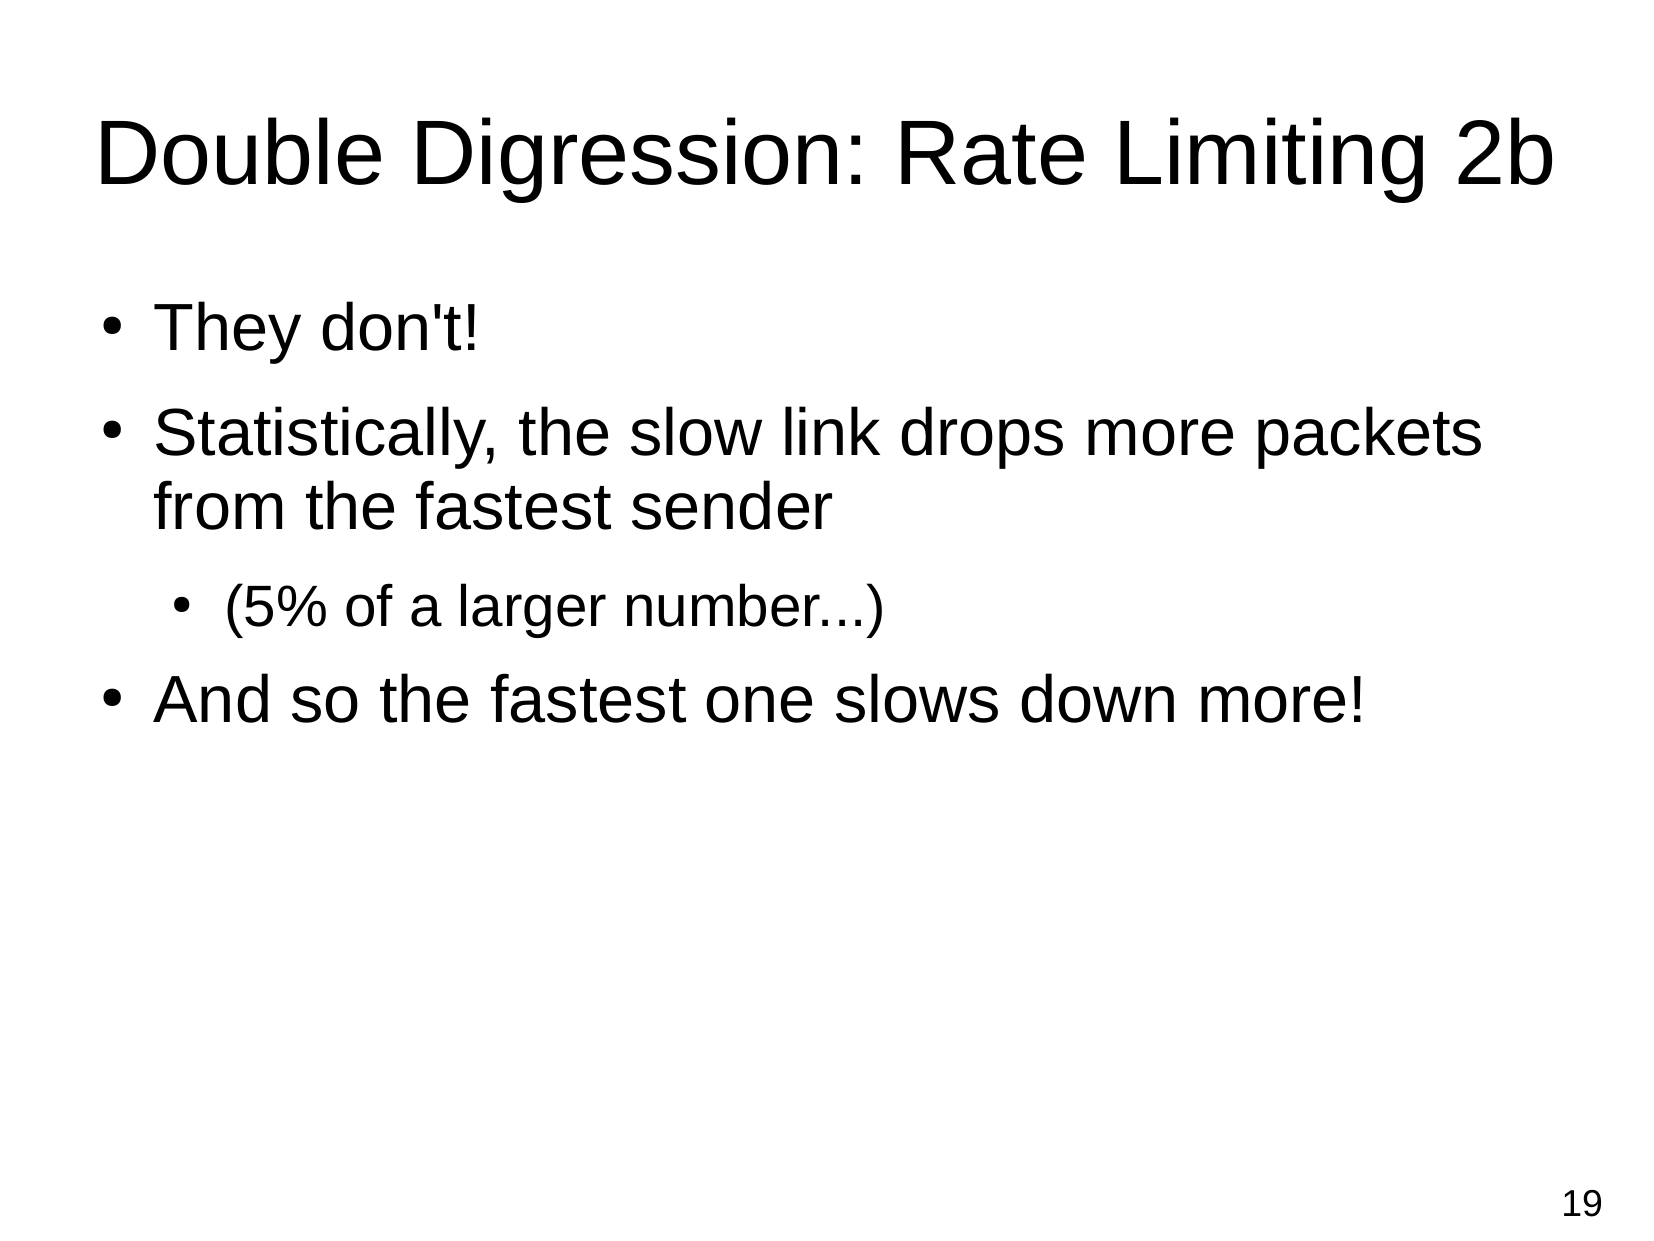

# Double Digression: Rate Limiting 2b
They don't!
Statistically, the slow link drops more packets from the fastest sender
(5% of a larger number...)
And so the fastest one slows down more!
19